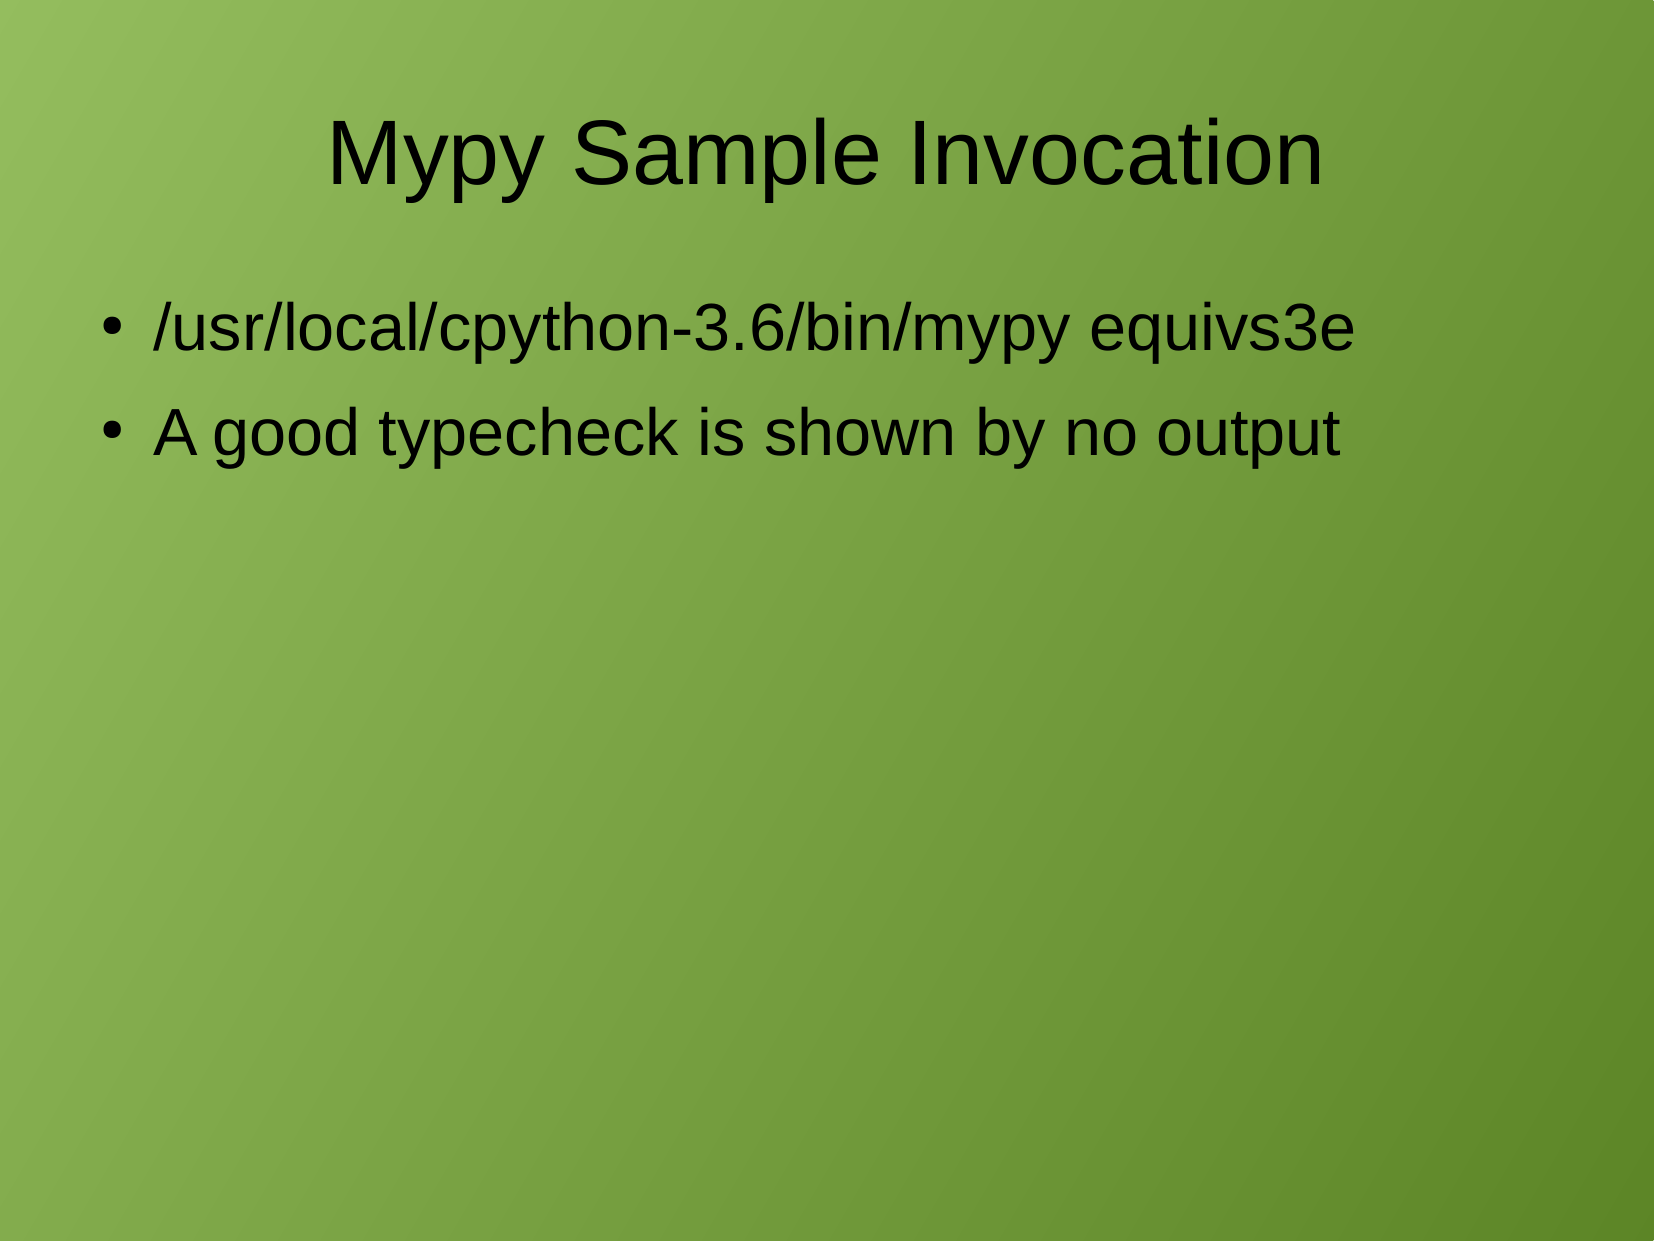

# Mypy Sample Invocation
/usr/local/cpython-3.6/bin/mypy equivs3e
A good typecheck is shown by no output